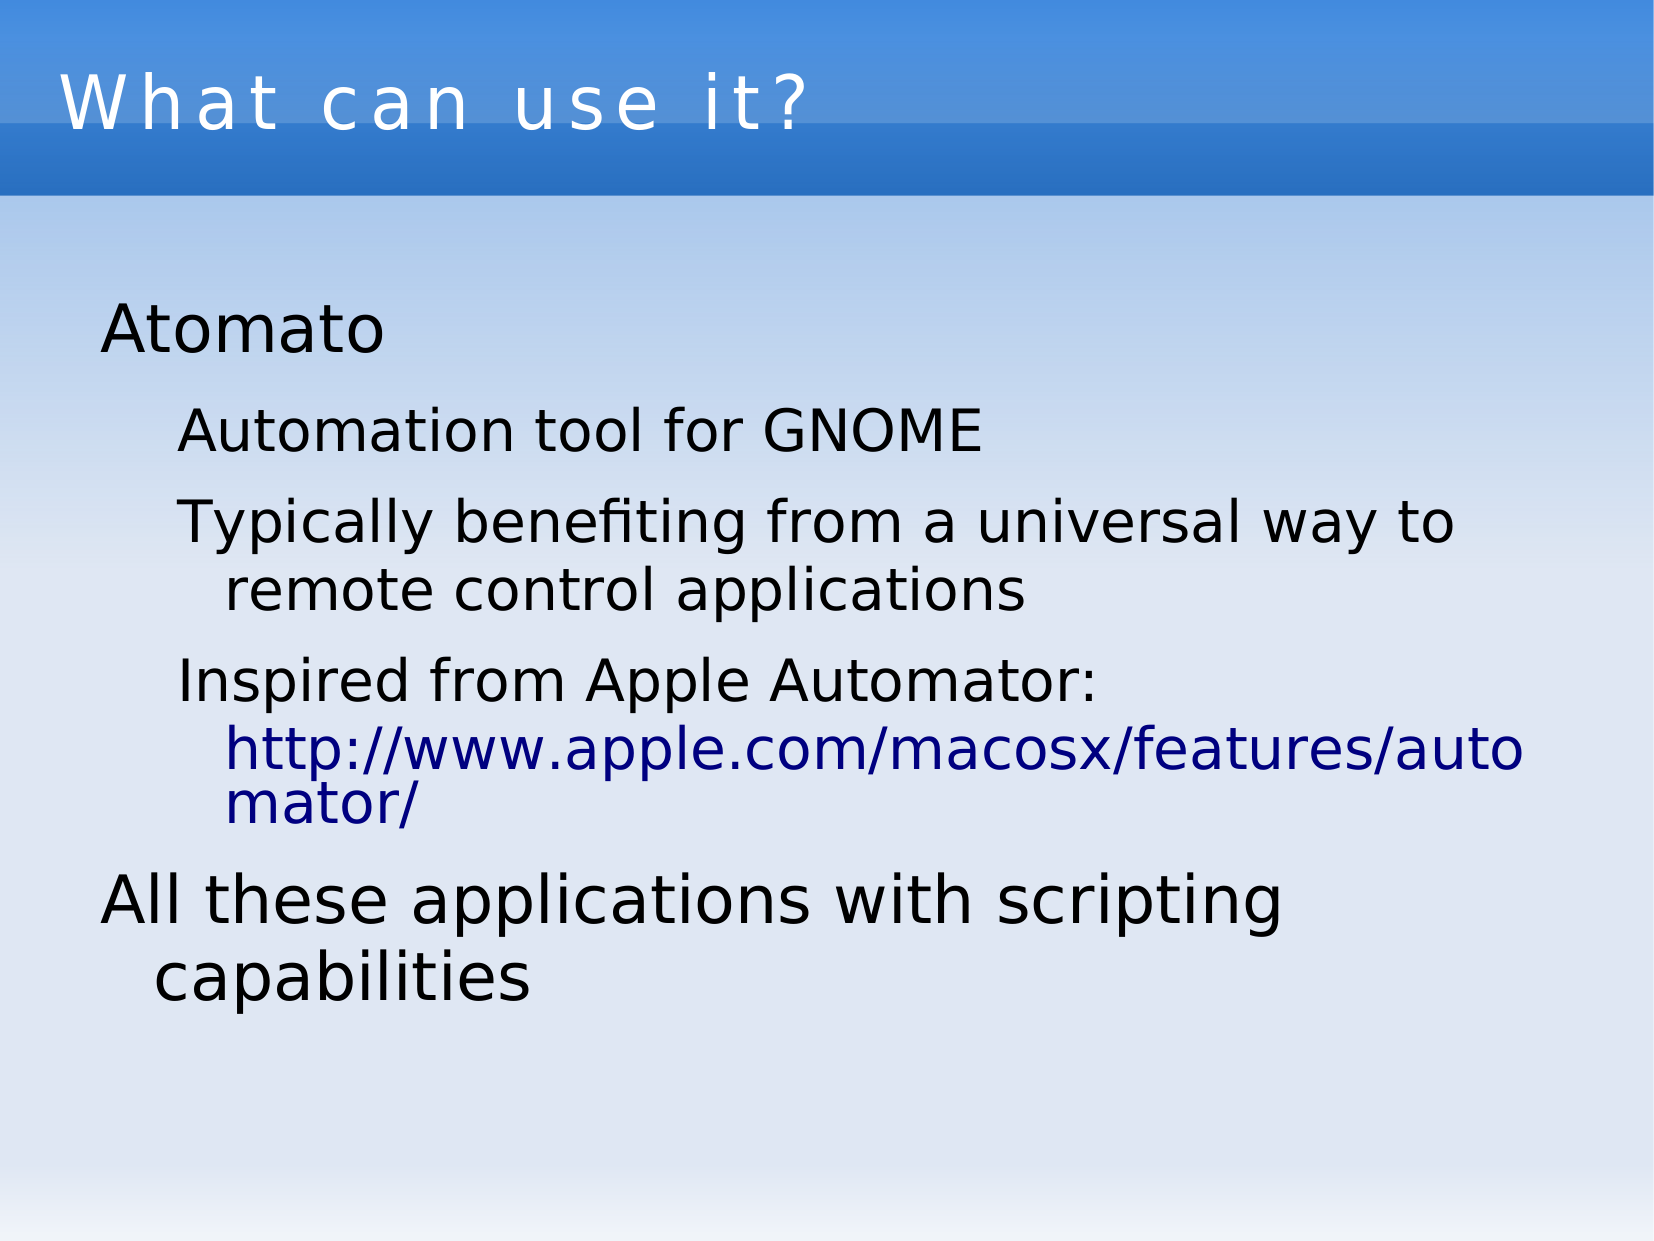

# What can use it?
Atomato
Automation tool for GNOME
Typically benefiting from a universal way to remote control applications
Inspired from Apple Automator: http://www.apple.com/macosx/features/automator/
All these applications with scripting capabilities